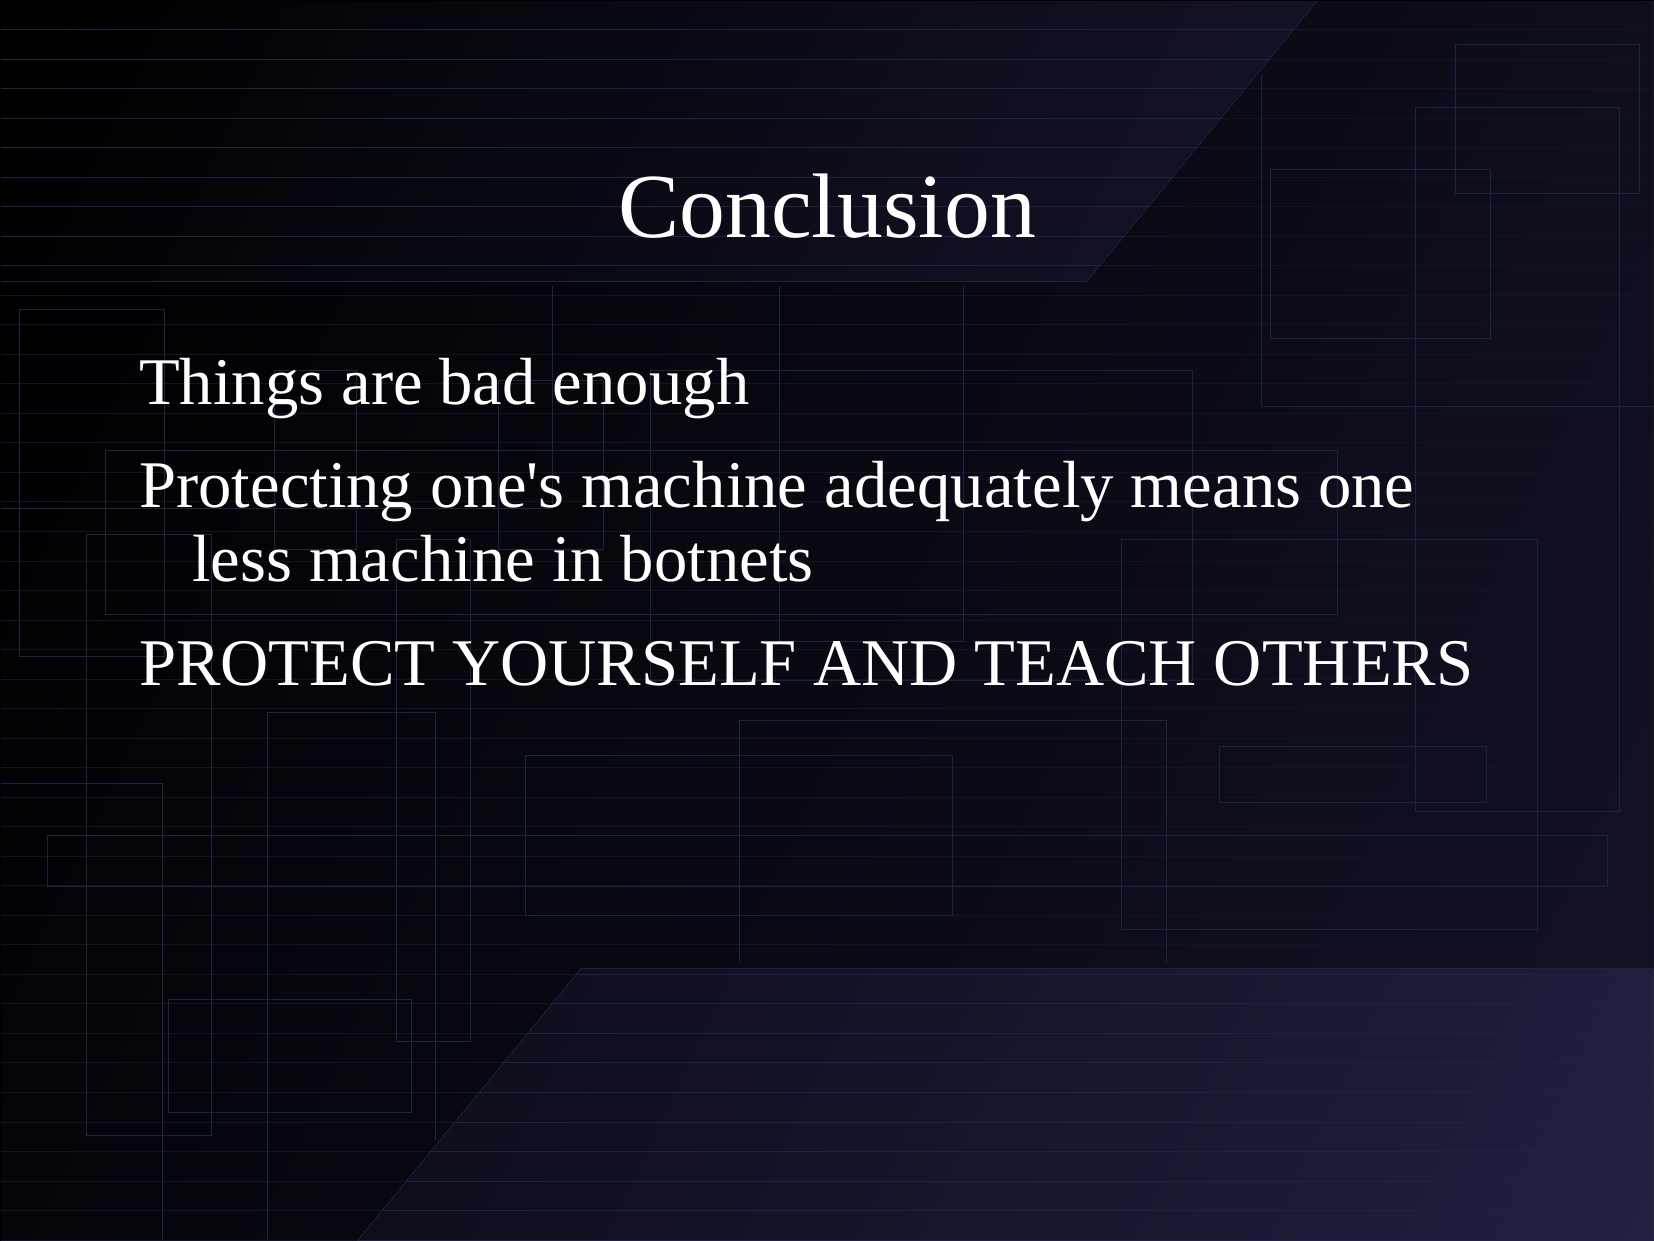

# Conclusion
Things are bad enough
Protecting one's machine adequately means one less machine in botnets
PROTECT YOURSELF AND TEACH OTHERS